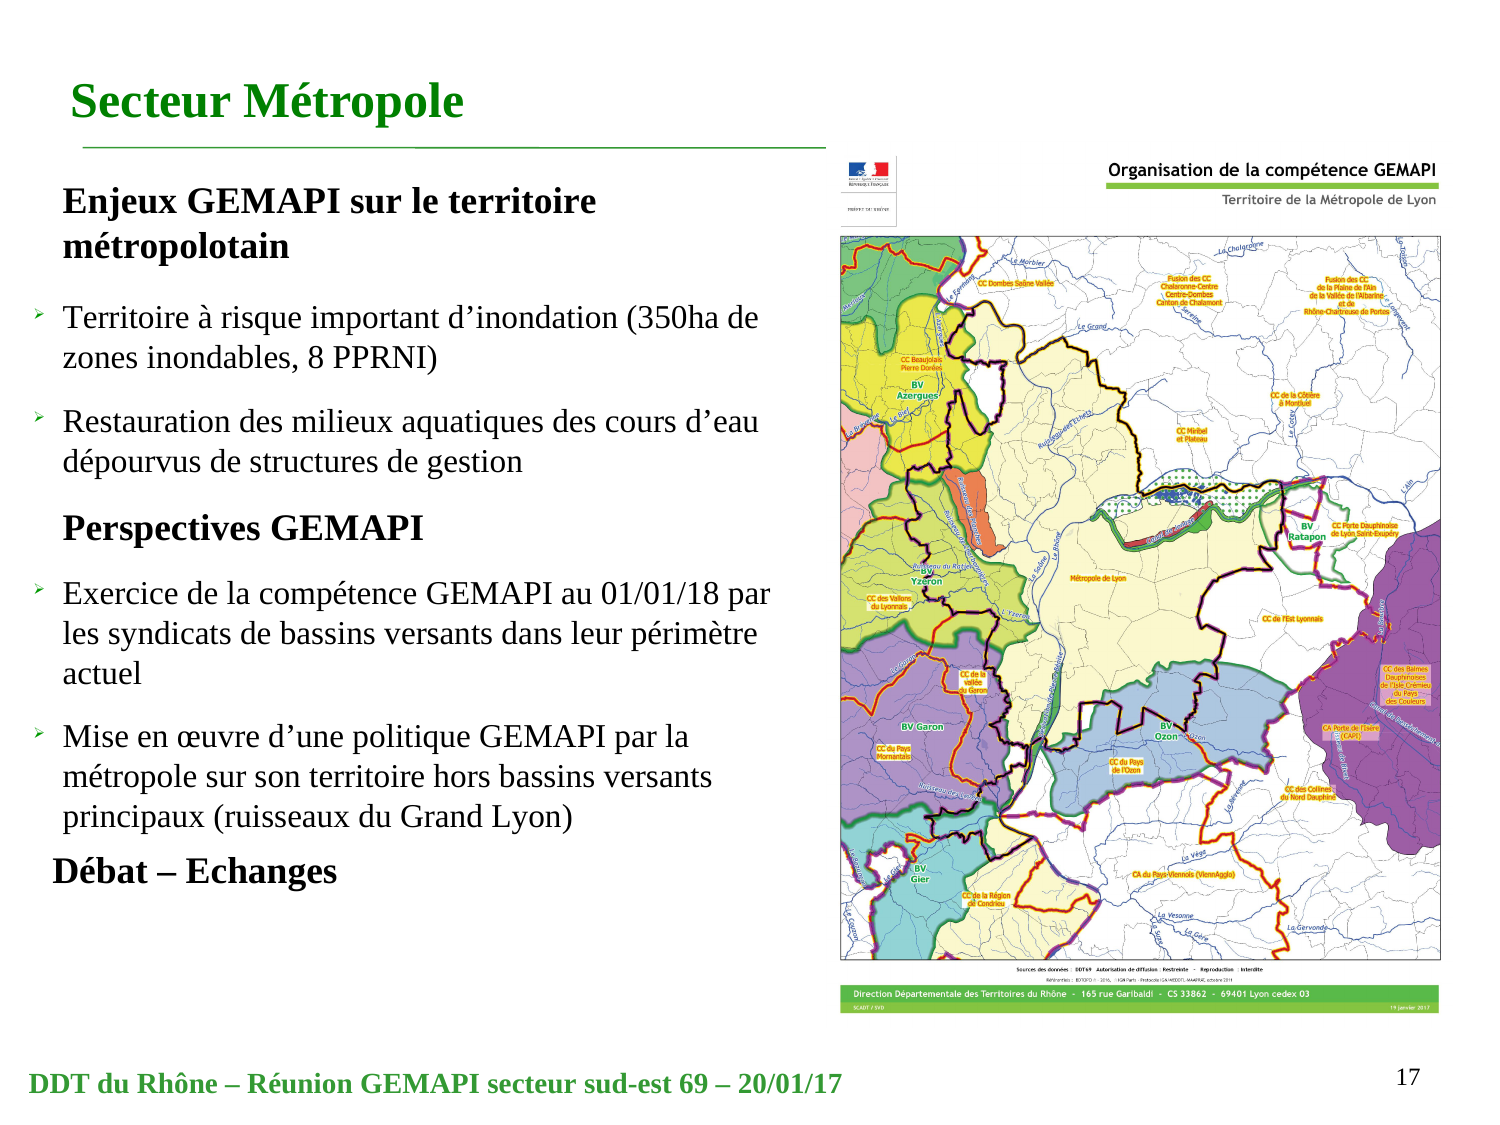

# Secteur Métropole
Enjeux GEMAPI sur le territoire métropolotain
Territoire à risque important d’inondation (350ha de zones inondables, 8 PPRNI)
Restauration des milieux aquatiques des cours d’eau dépourvus de structures de gestion
Perspectives GEMAPI
Exercice de la compétence GEMAPI au 01/01/18 par les syndicats de bassins versants dans leur périmètre actuel
Mise en œuvre d’une politique GEMAPI par la métropole sur son territoire hors bassins versants principaux (ruisseaux du Grand Lyon)
 Débat – Echanges
17